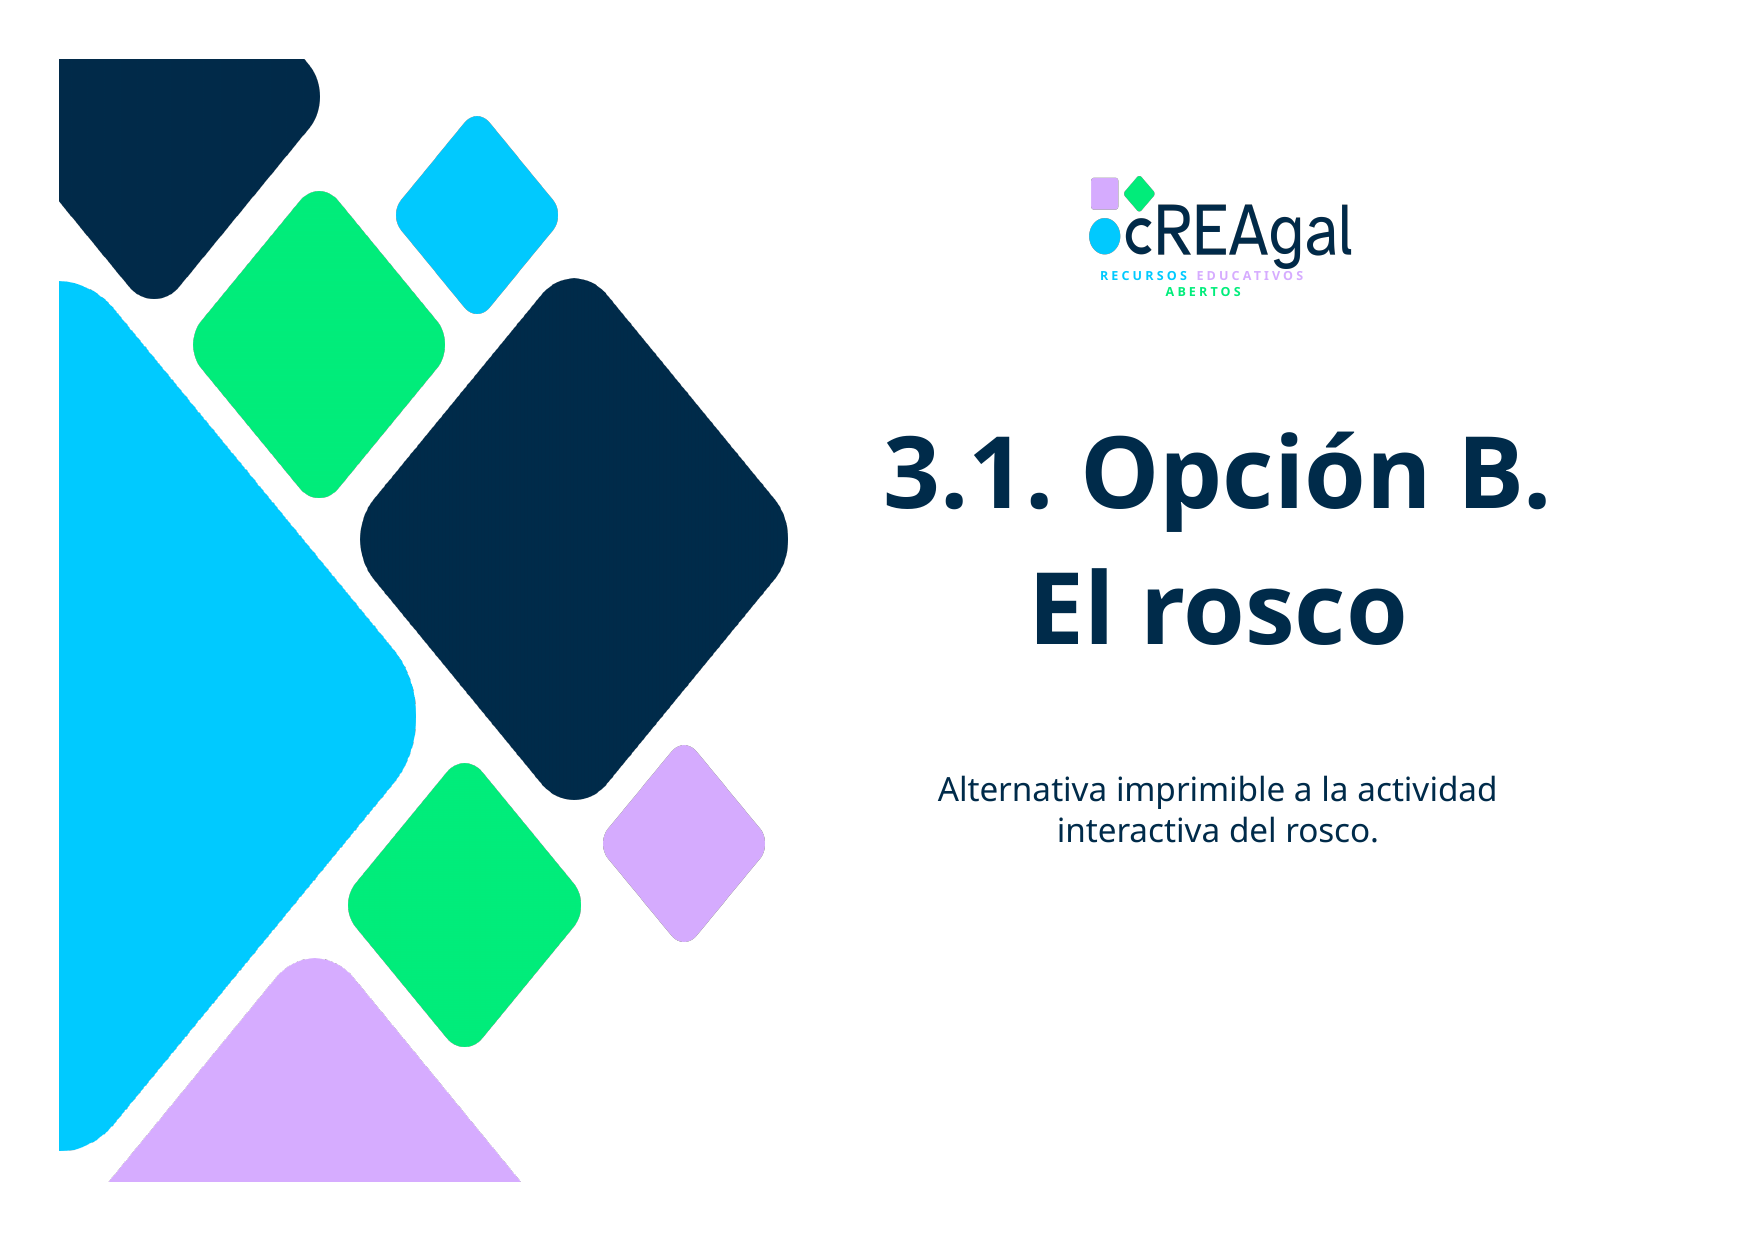

# 3.1. Opción B. El rosco
Alternativa imprimible a la actividad interactiva del rosco.